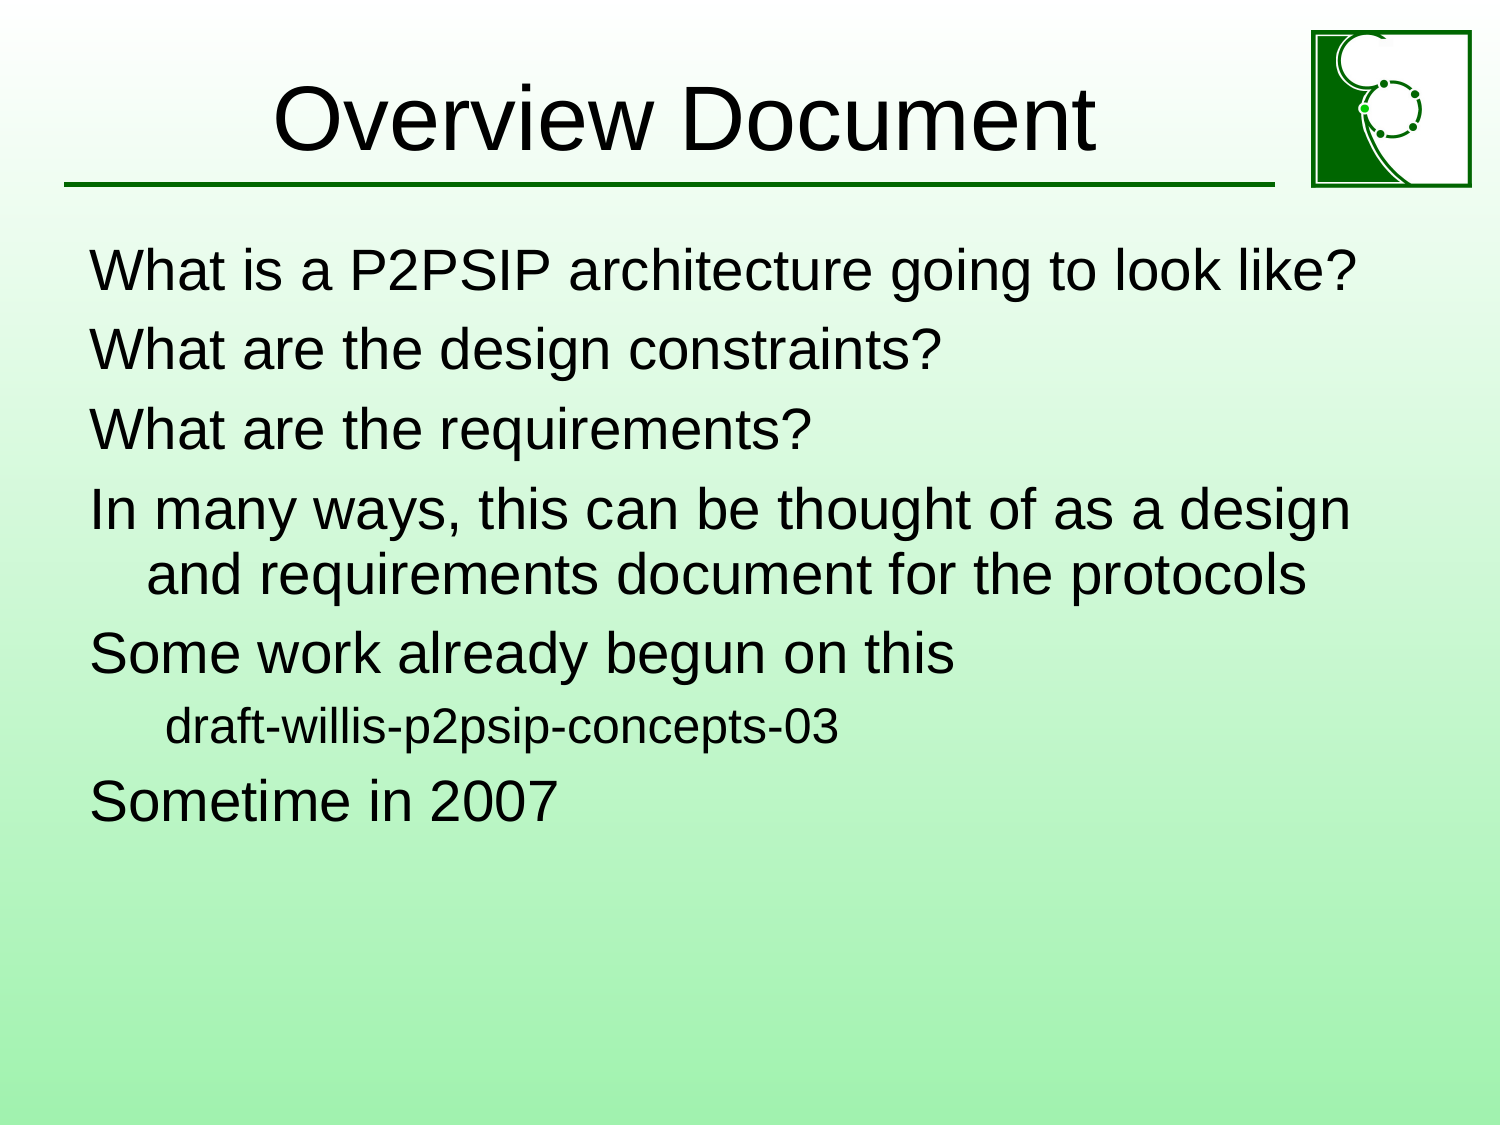

# Overview Document
What is a P2PSIP architecture going to look like?
What are the design constraints?
What are the requirements?
In many ways, this can be thought of as a design and requirements document for the protocols
Some work already begun on this
draft-willis-p2psip-concepts-03
Sometime in 2007